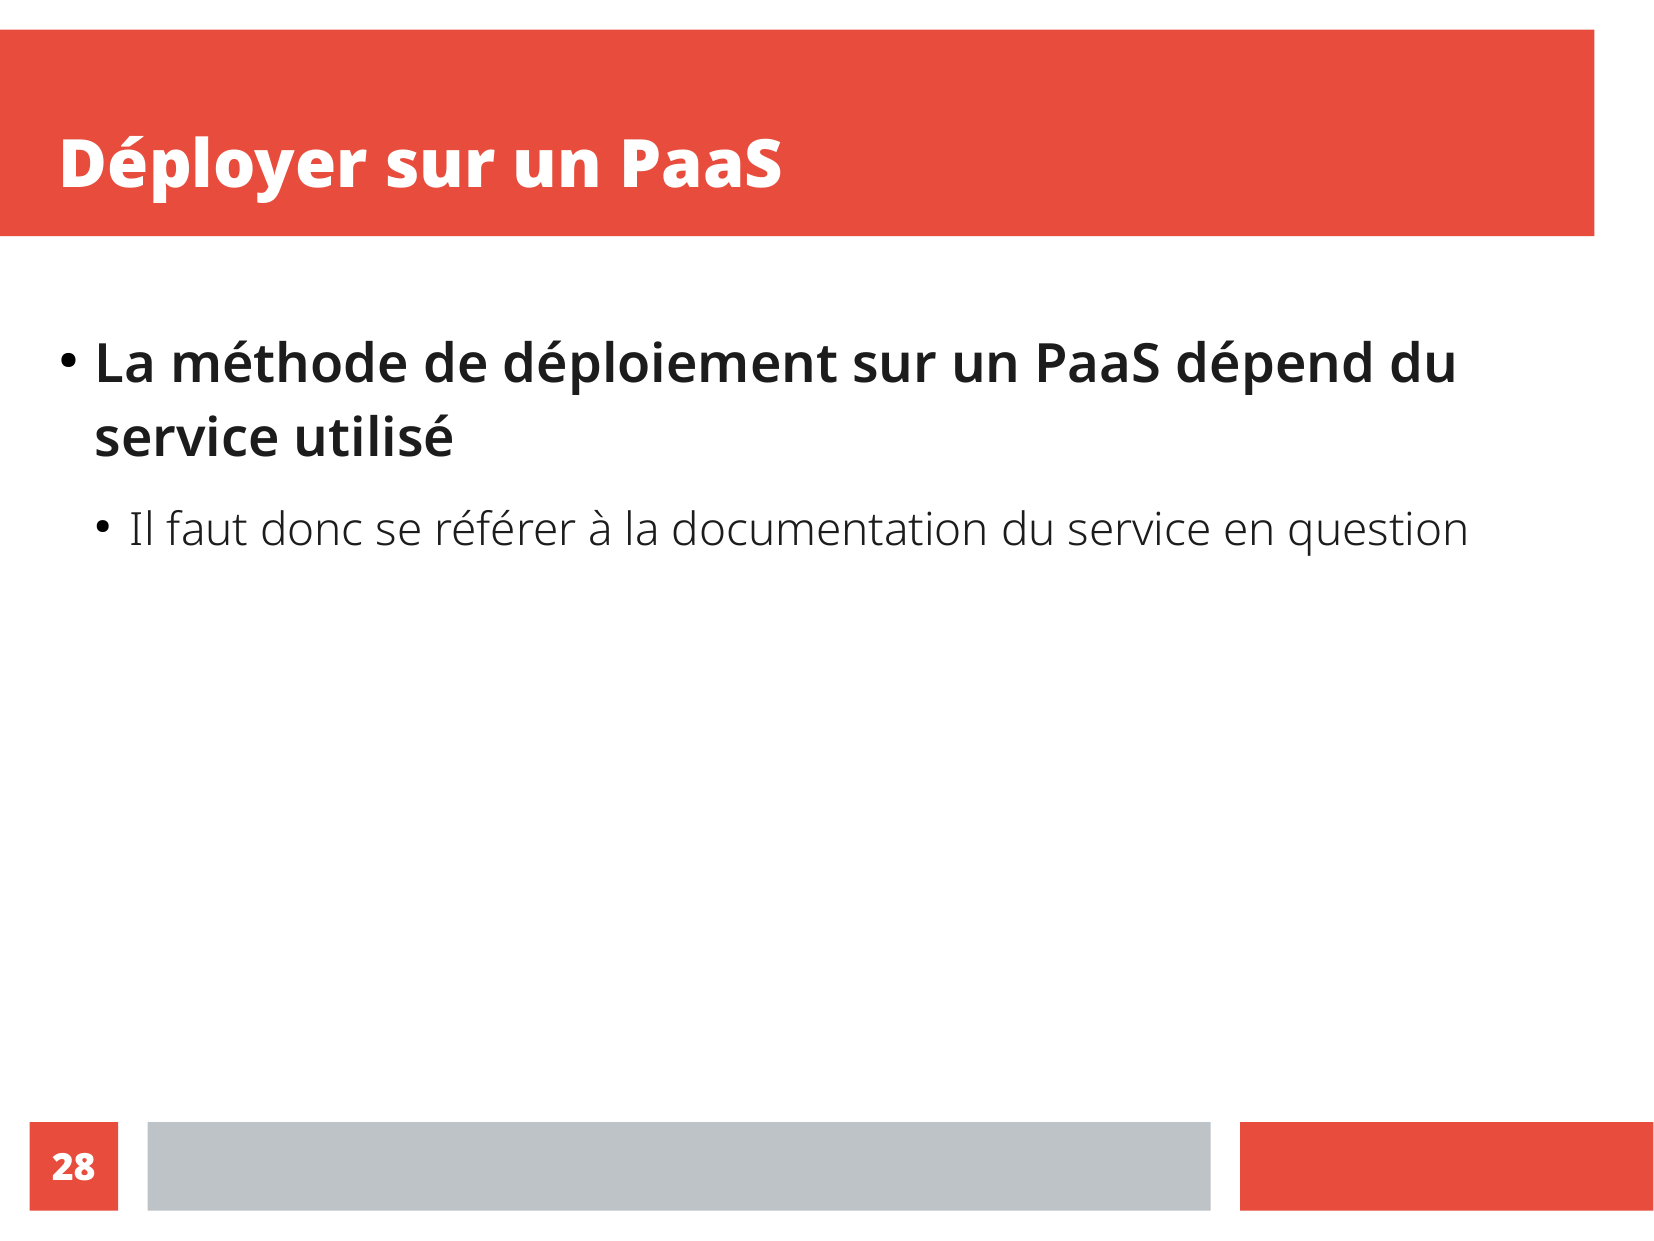

# Déployer sur un PaaS
La méthode de déploiement sur un PaaS dépend du service utilisé
Il faut donc se référer à la documentation du service en question
28